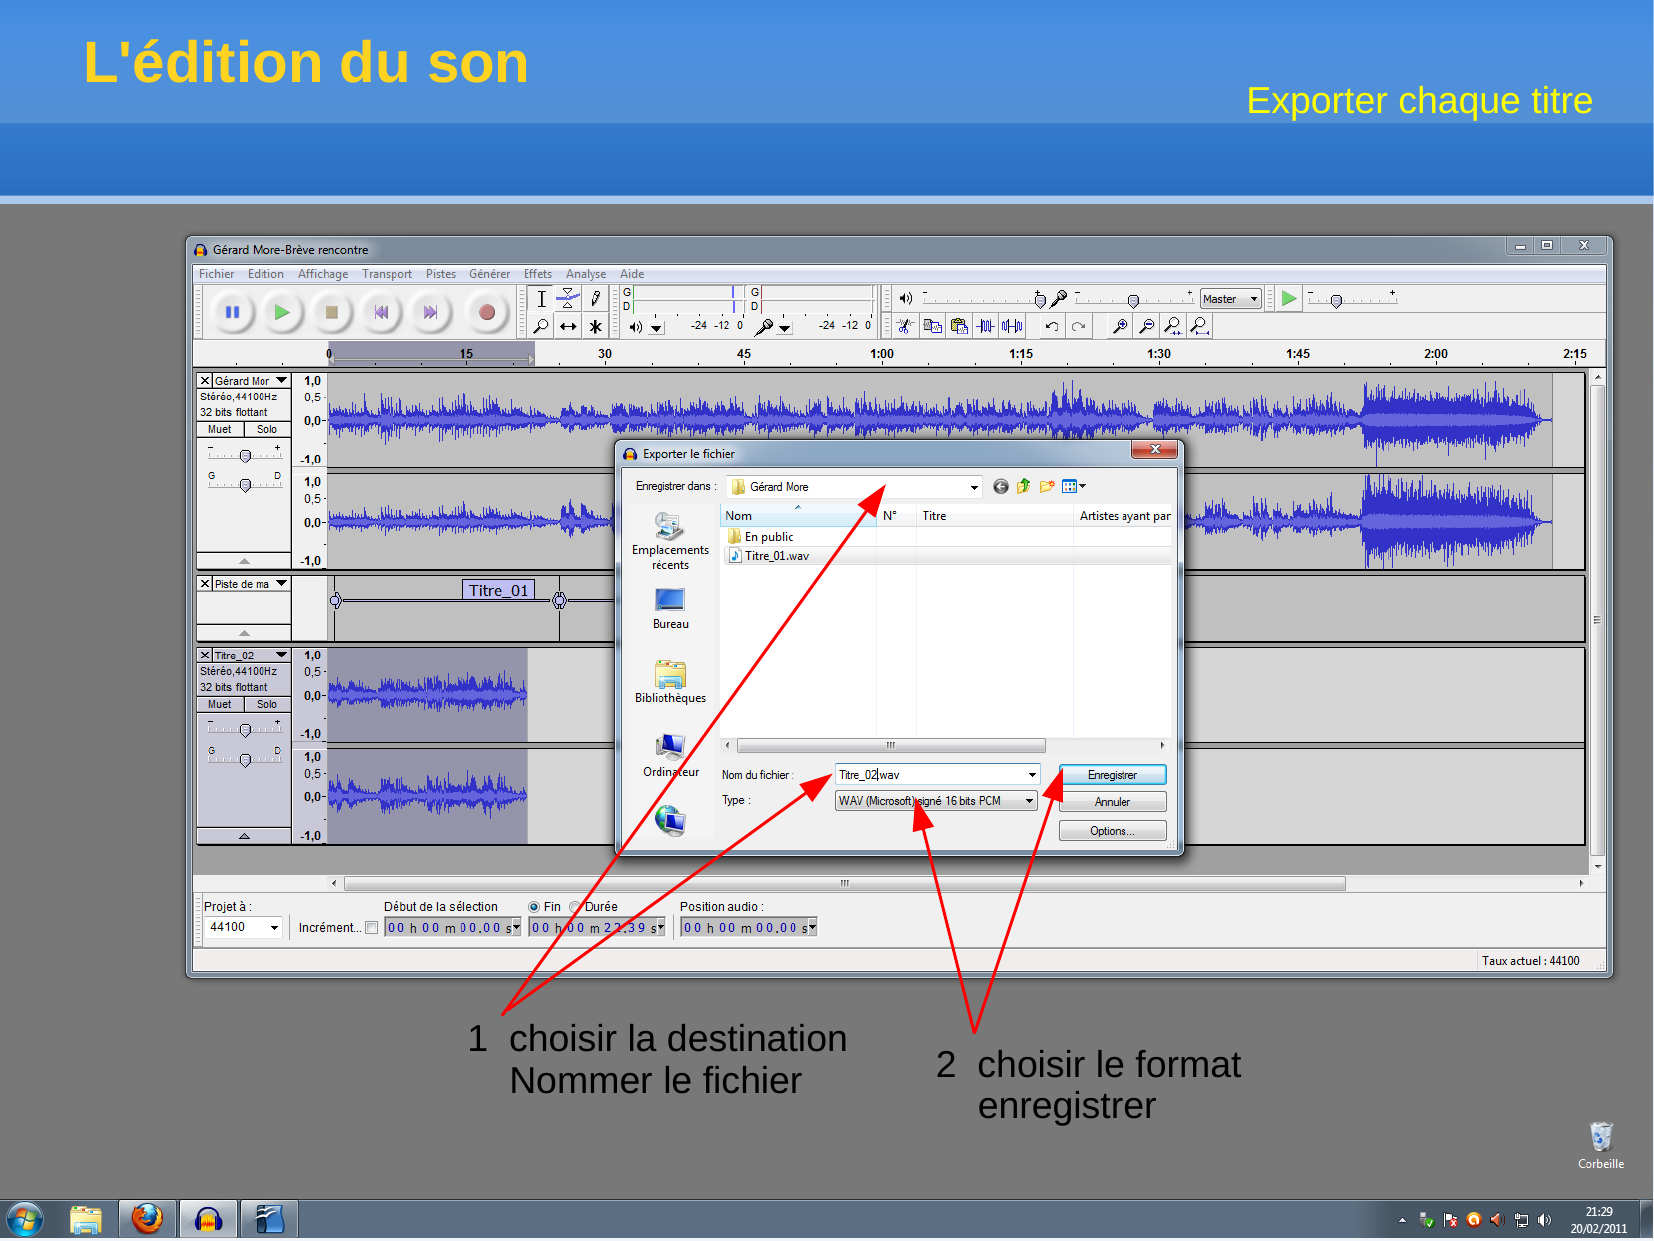

L'édition du son
 Exporter chaque titre
#
1 choisir la destination
 Nommer le fichier
2 choisir le format
 enregistrer